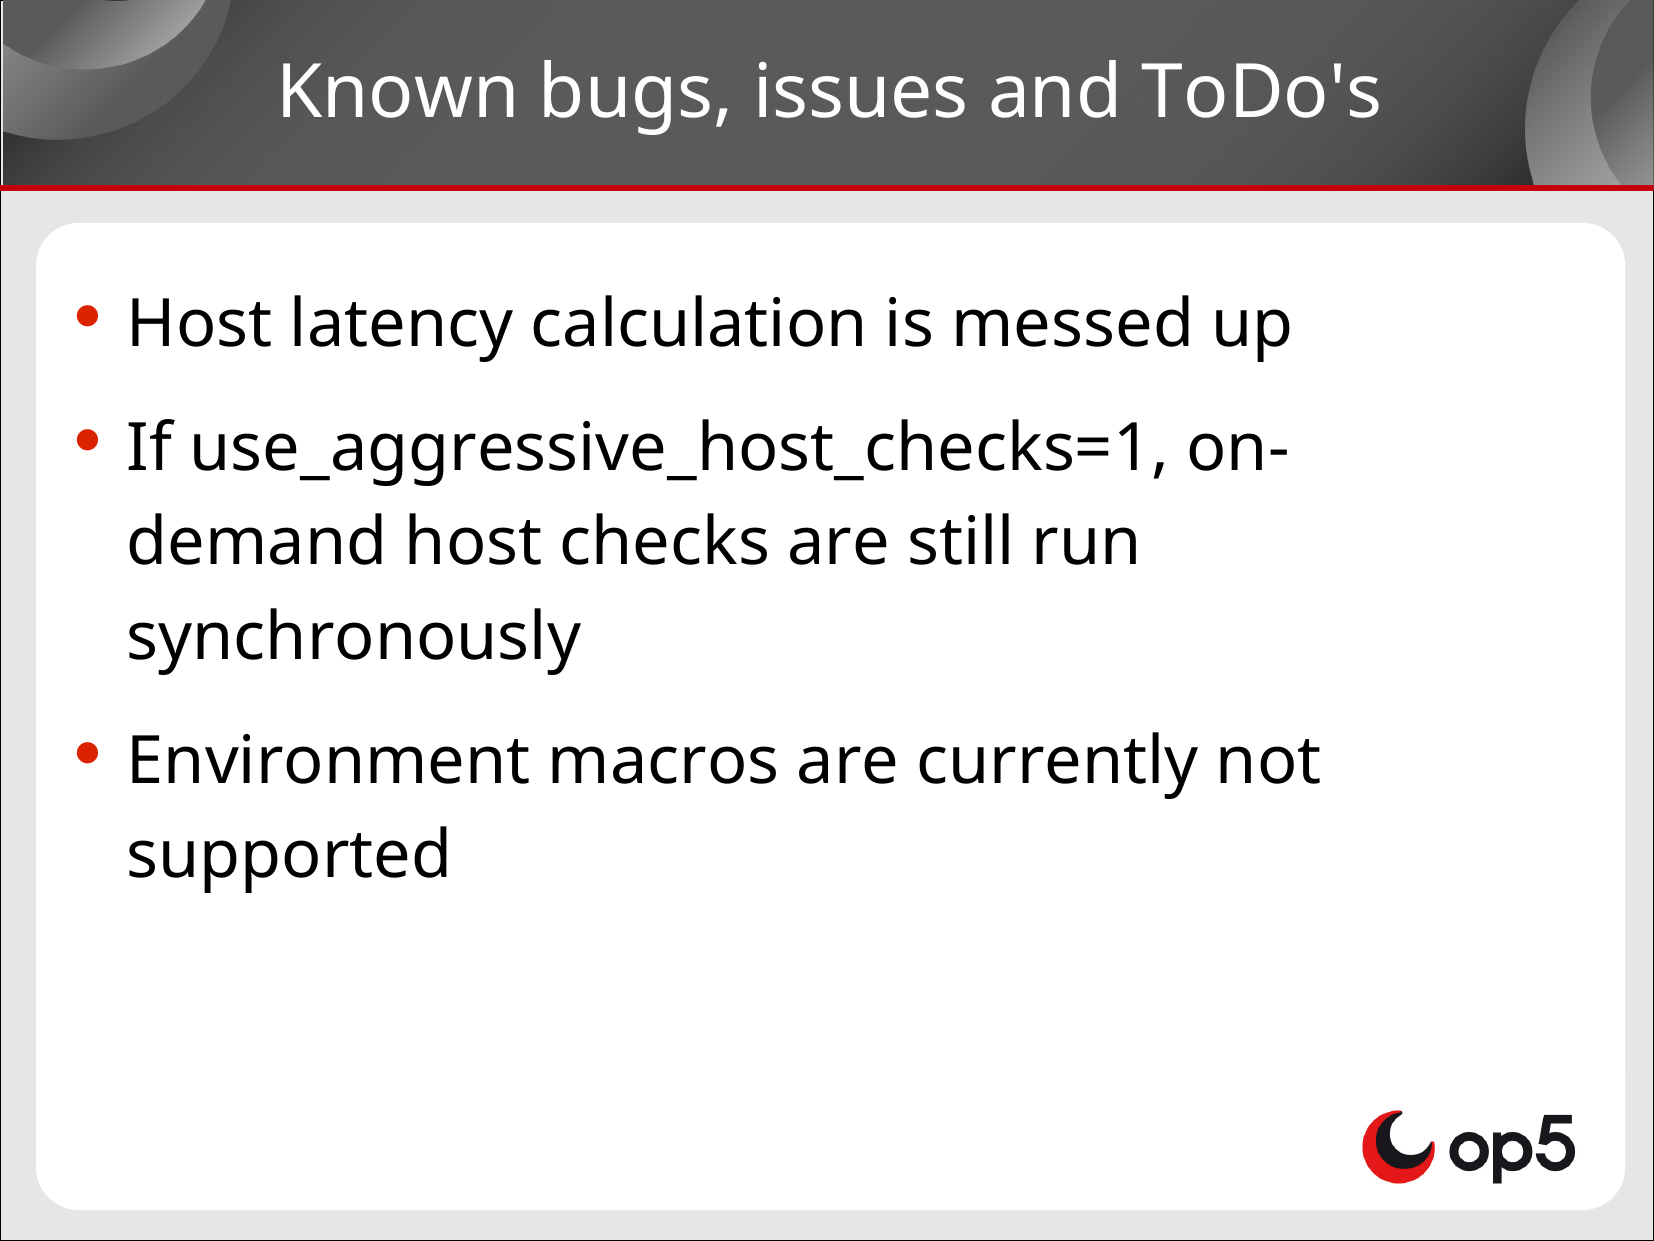

# Known bugs, issues and ToDo's
Host latency calculation is messed up
If use_aggressive_host_checks=1, on-demand host checks are still run synchronously
Environment macros are currently not supported